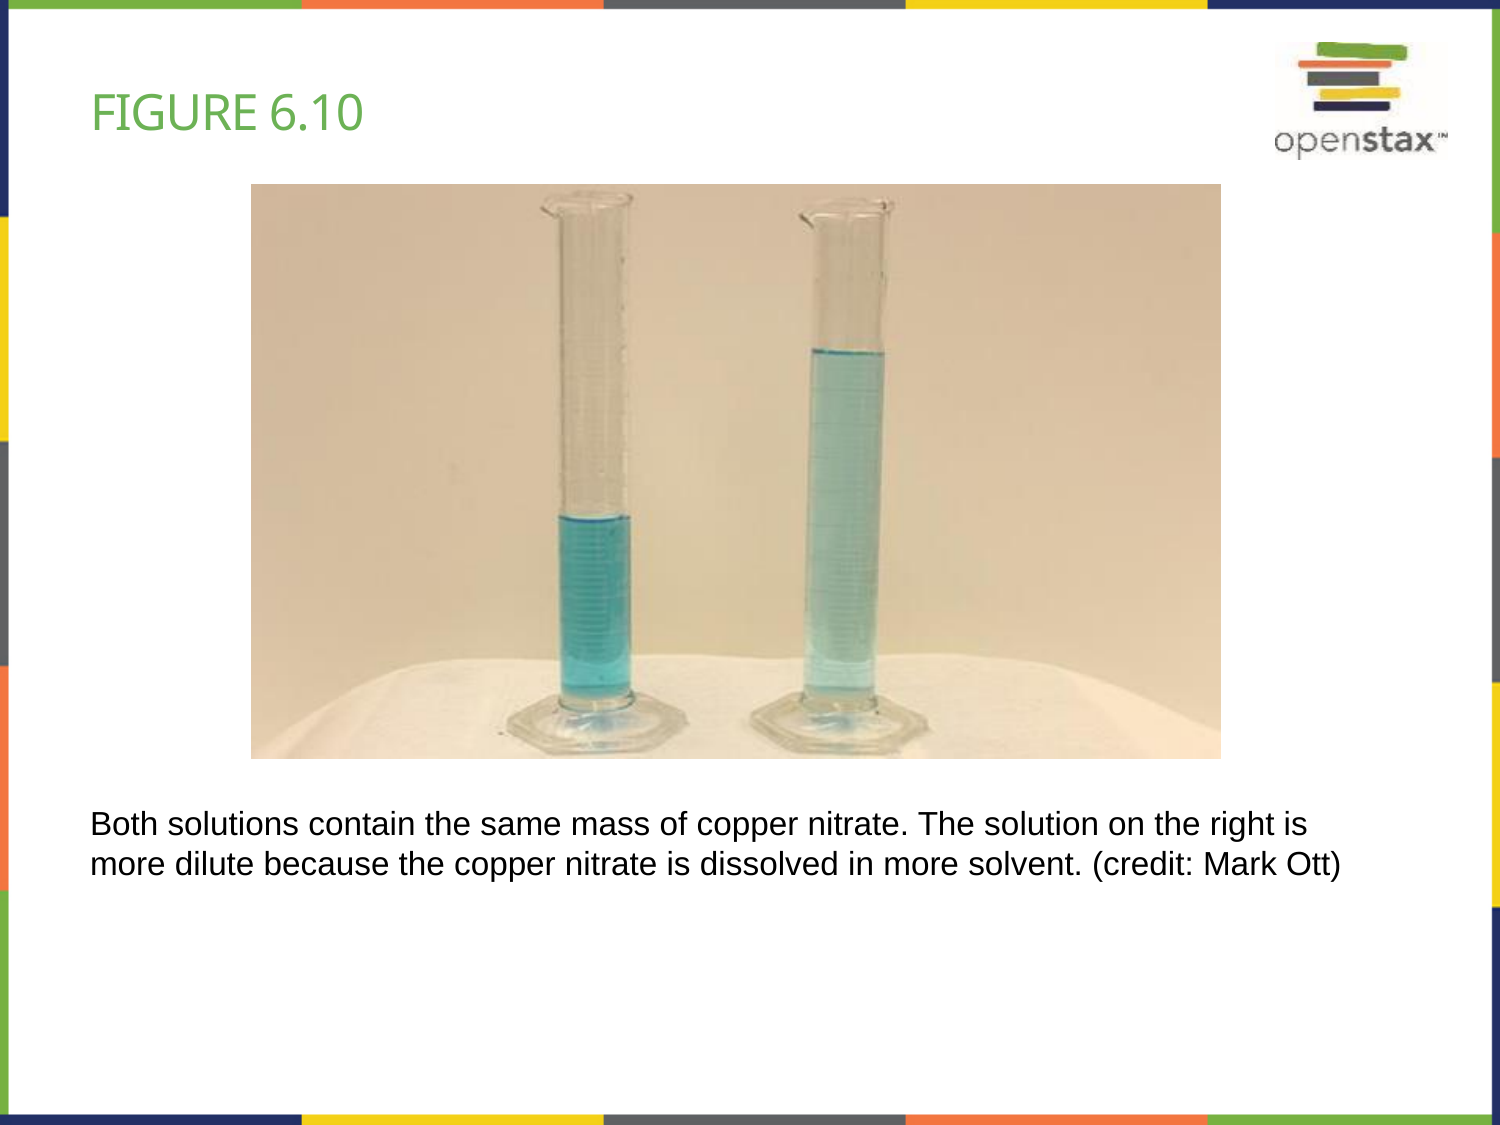

# Figure 6.10
Both solutions contain the same mass of copper nitrate. The solution on the right is more dilute because the copper nitrate is dissolved in more solvent. (credit: Mark Ott)